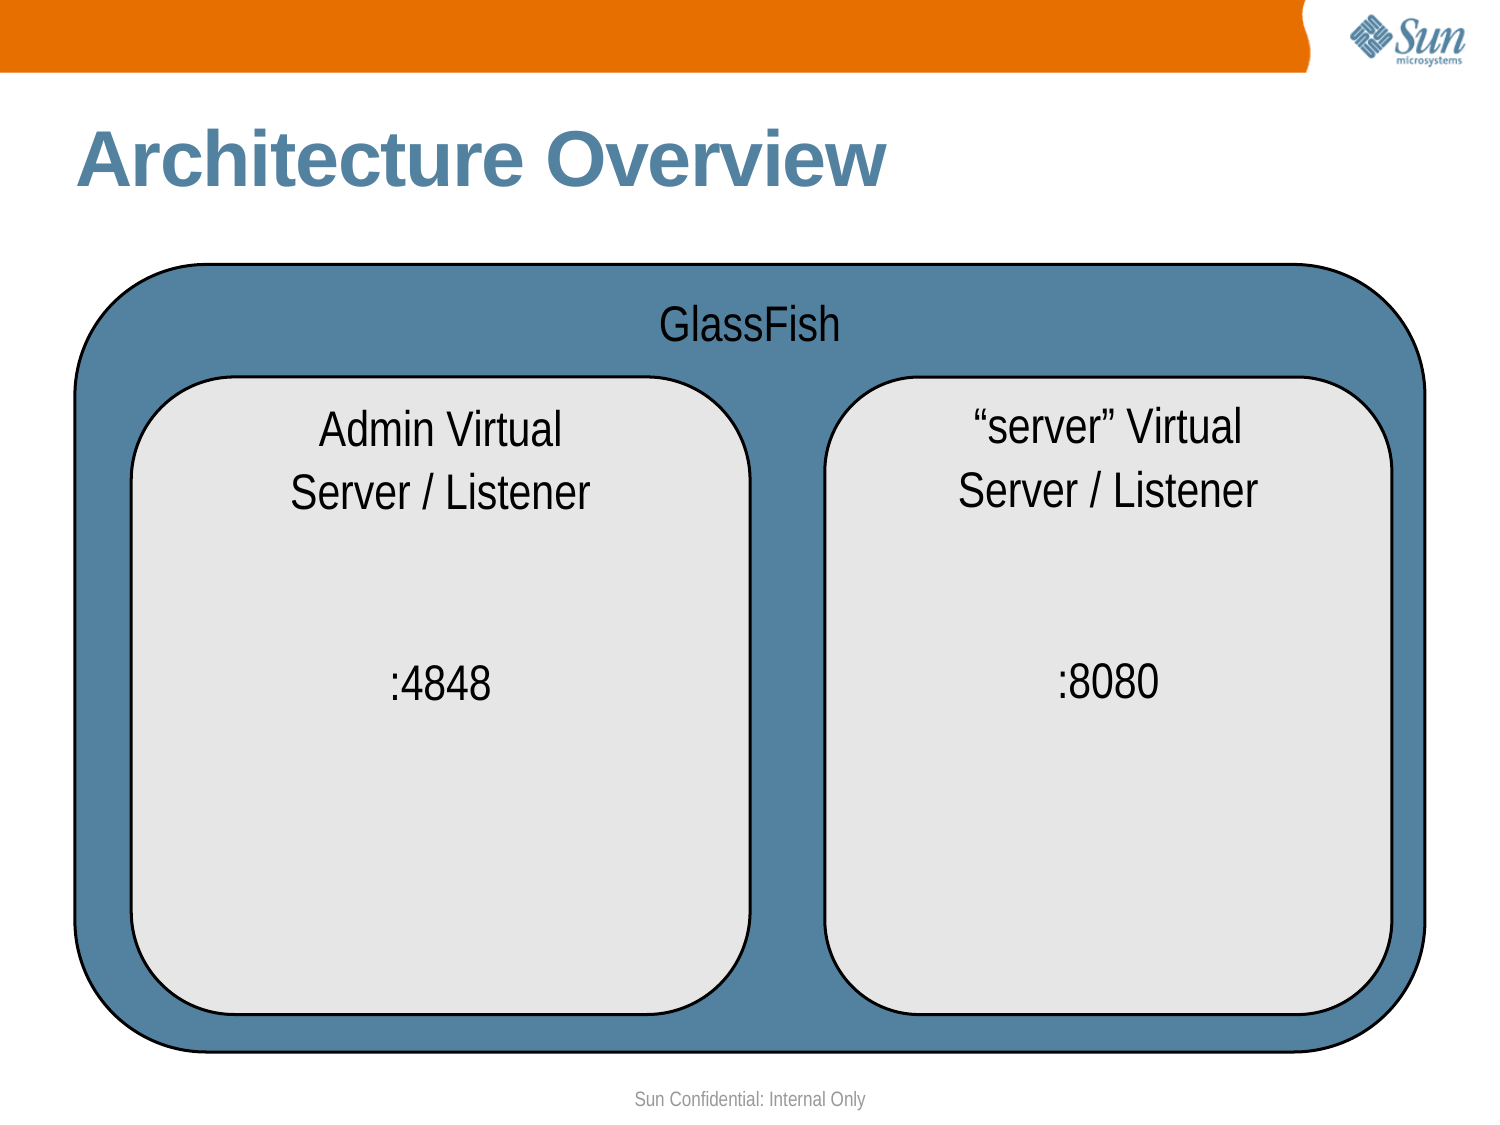

# Architecture Overview
GlassFish
Admin Virtual
Server / Listener
:4848
“server” Virtual
Server / Listener
:8080